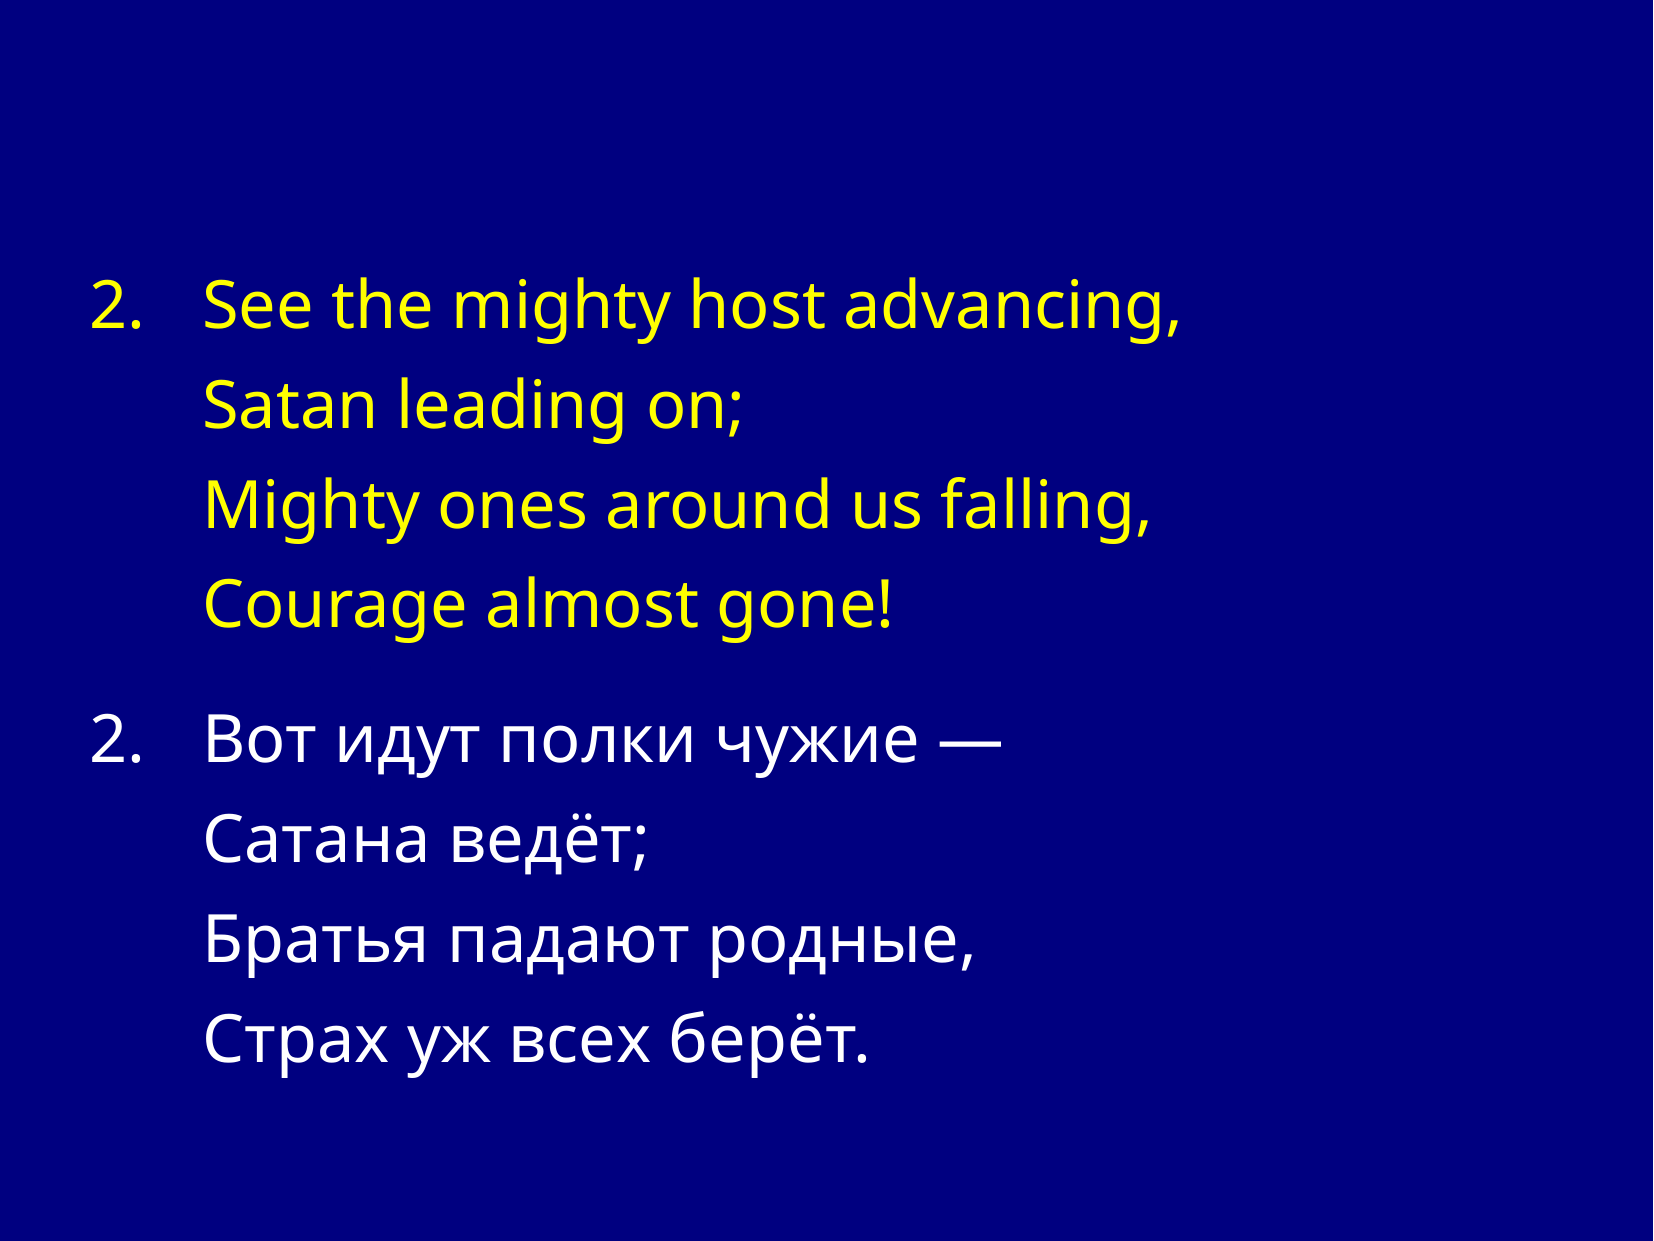

2.	See the mighty host advancing,
	Satan leading on;
	Mighty ones around us falling,
	Courage almost gone!
2.	Вот идут полки чужие —
	Сатана ведёт;
	Братья падают родные,
	Страх уж всех берёт.